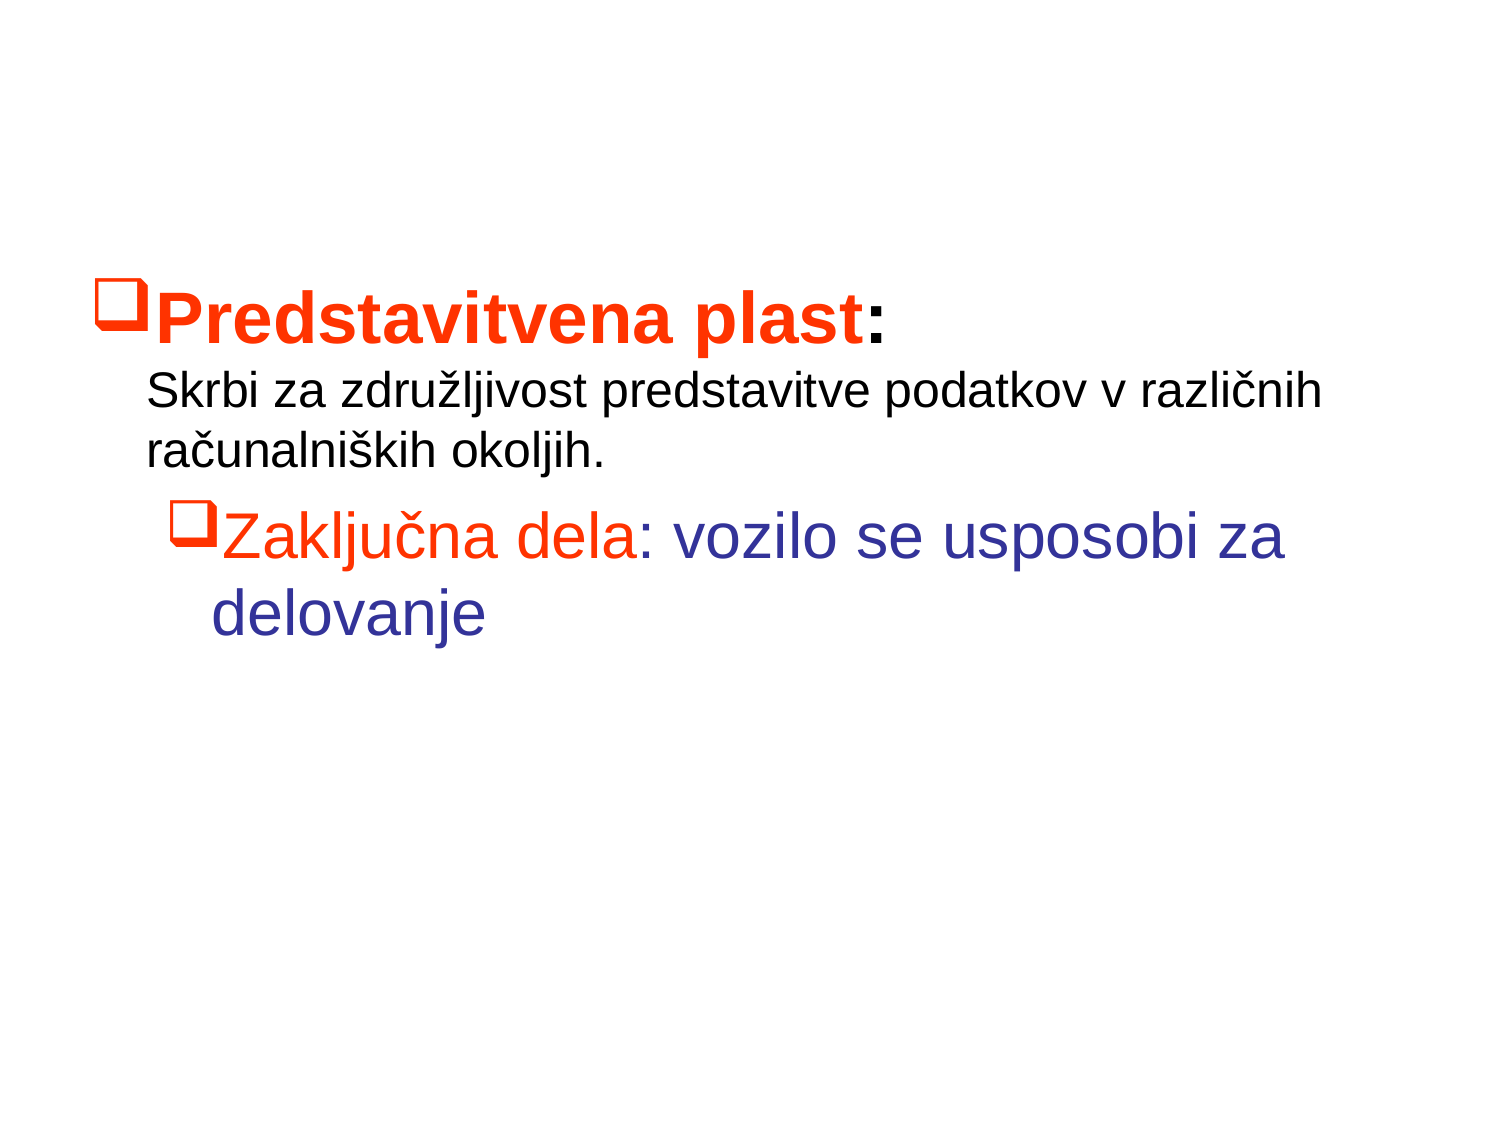

#
Predstavitvena plast:
Skrbi za združljivost predstavitve podatkov v različnih računalniških okoljih.
Zaključna dela: vozilo se usposobi za delovanje